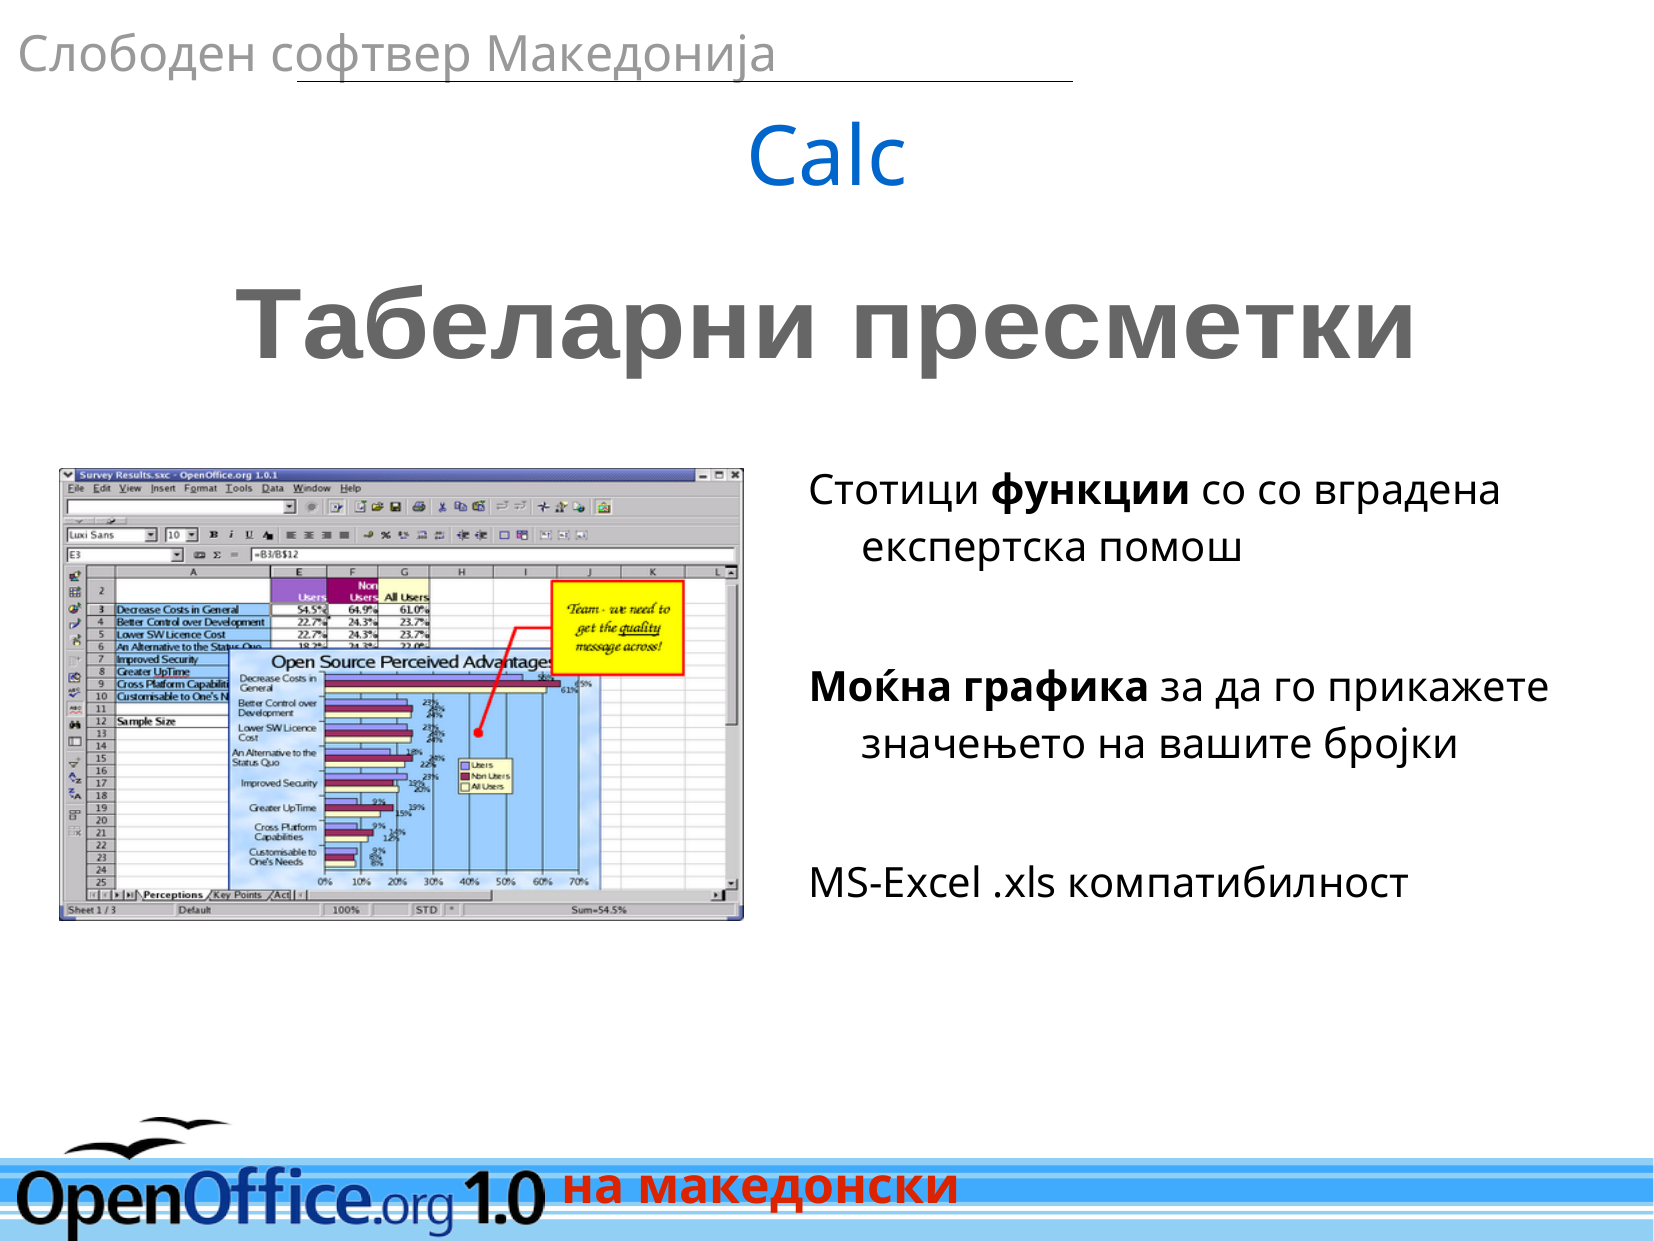

# Calc
Табеларни пресметки
Стотици функции со со вградена експертска помош
Моќна графика за да го прикажете значењето на вашите бројки
MS-Excel .xls компатибилност